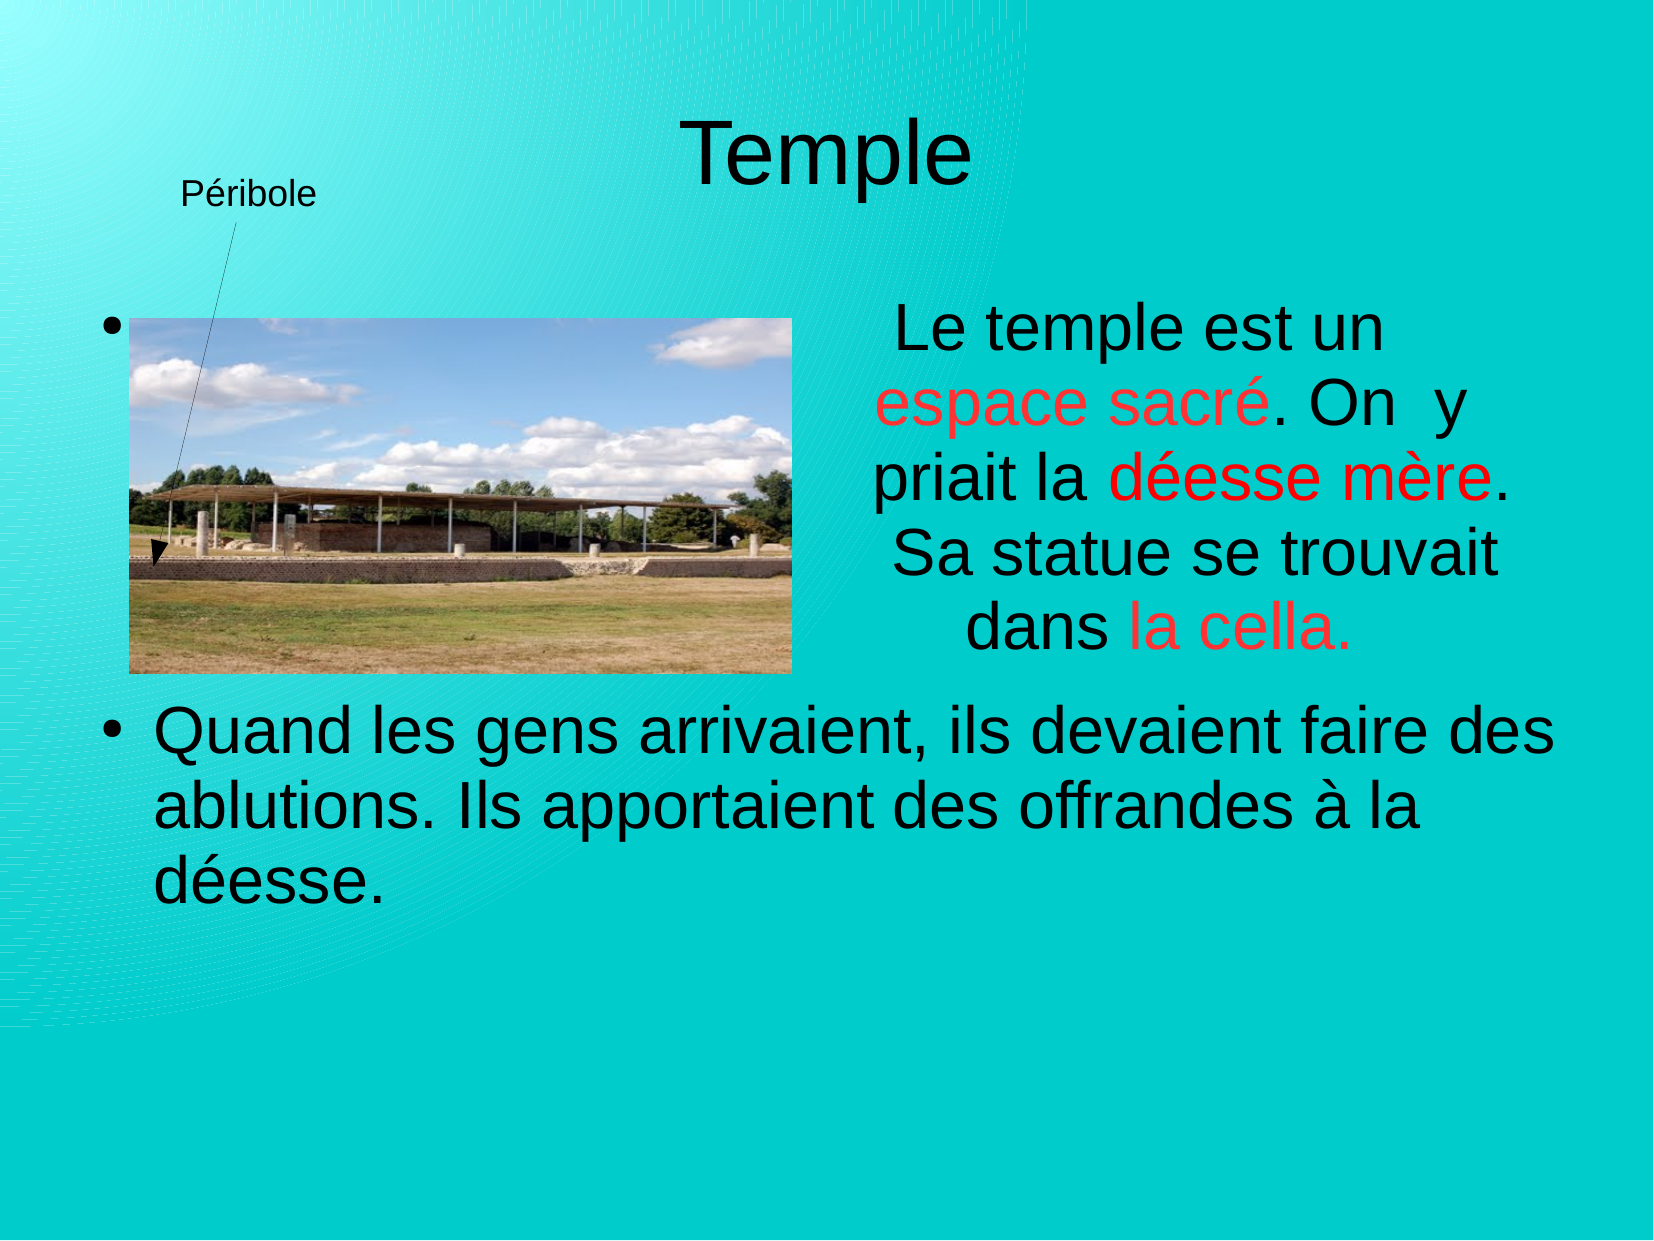

# Temple
Péribole
 Le temple est un espace sacré. On y priait la déesse mère. 											Sa statue se trouvait 												dans la cella.
Quand les gens arrivaient, ils devaient faire des ablutions. Ils apportaient des offrandes à la déesse.